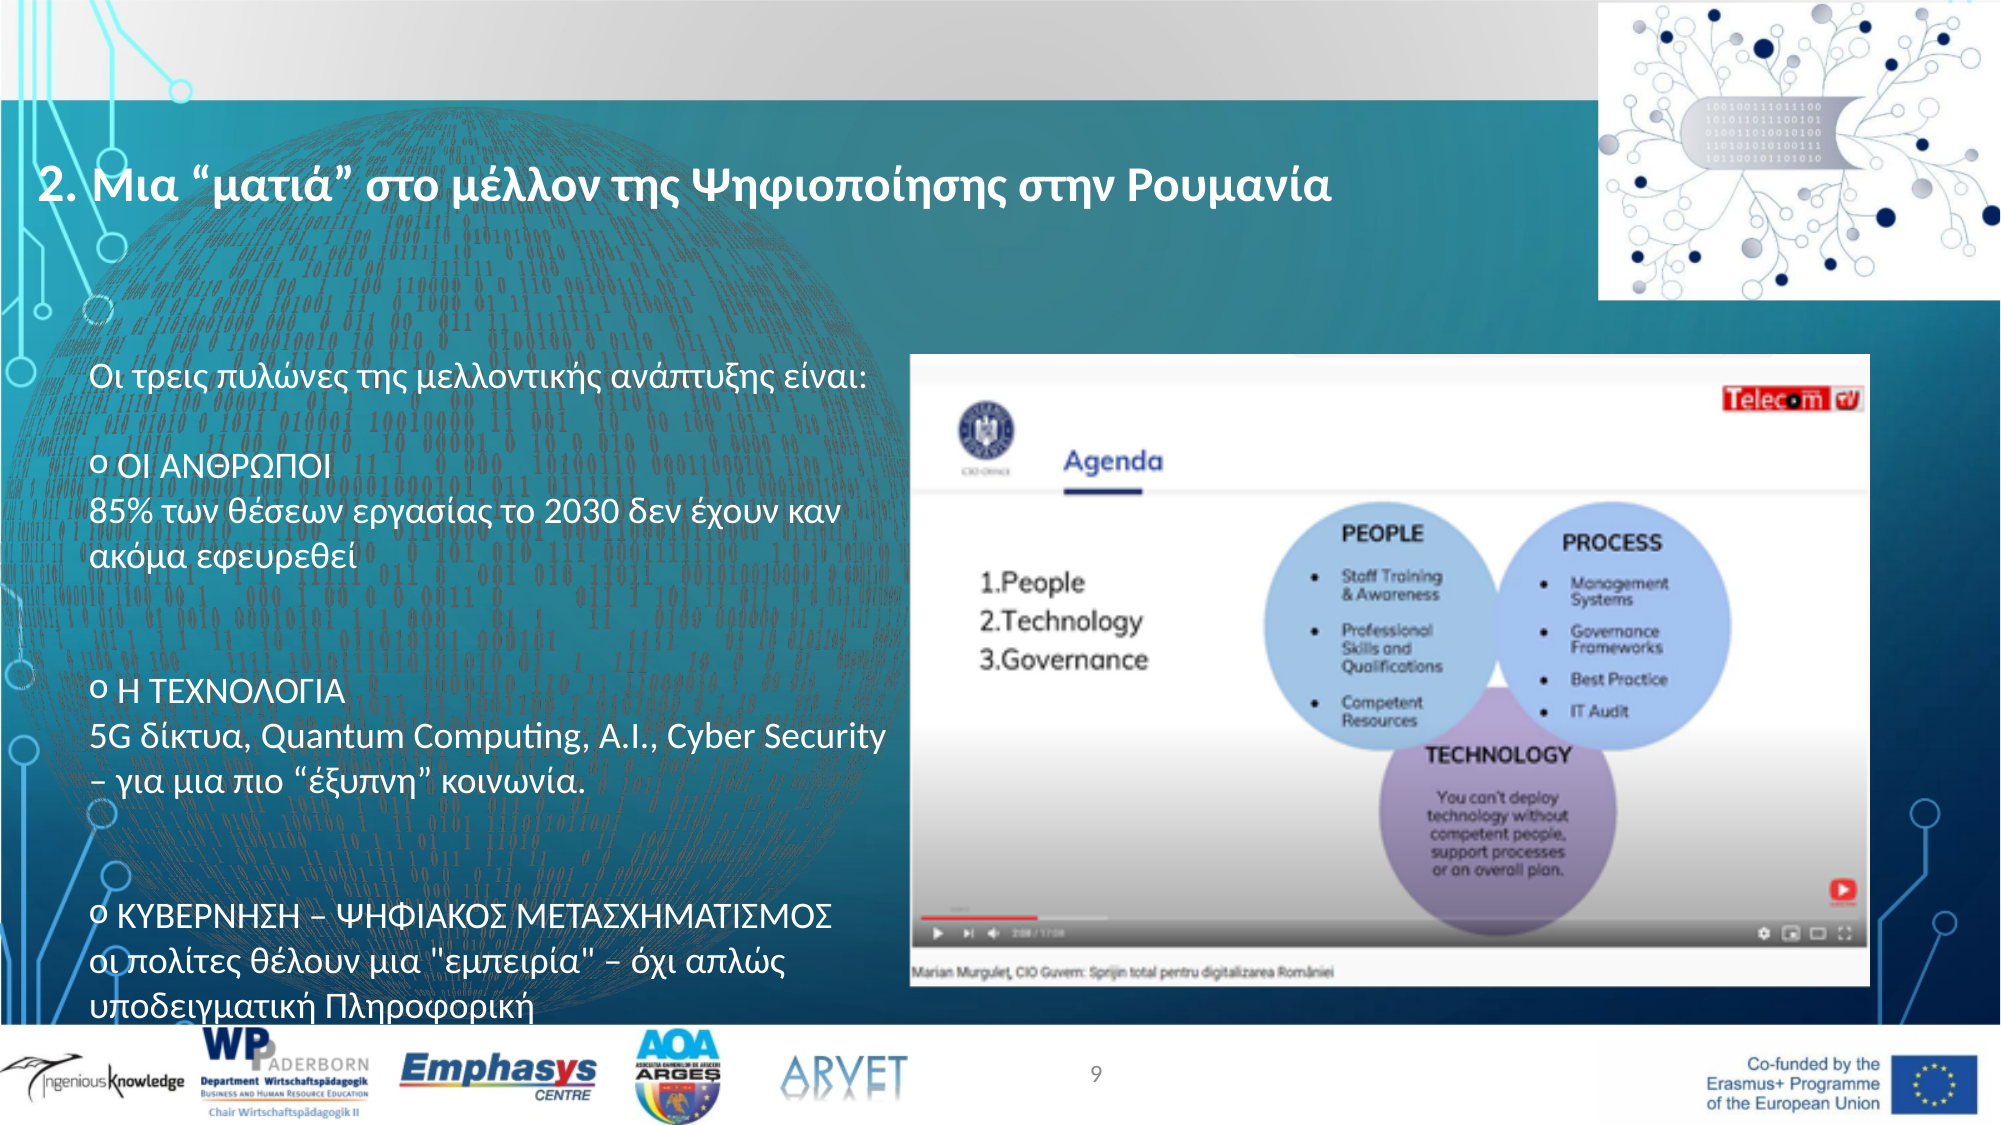

2. Μια “ματιά” στο μέλλον της Ψηφιοποίησης στην Ρουμανία
Οι τρεις πυλώνες της μελλοντικής ανάπτυξης είναι:
 ΟΙ ΑΝΘΡΩΠΟΙ
85% των θέσεων εργασίας το 2030 δεν έχουν καν ακόμα εφευρεθεί
 Η ΤΕΧΝΟΛΟΓΙΑ
5G δίκτυα, Quantum Computing, A.I., Cyber Security – για μια πιο “έξυπνη” κοινωνία.
 ΚΥΒΕΡΝΗΣΗ – ΨΗΦΙΑΚΟΣ ΜΕΤΑΣΧΗΜΑΤΙΣΜΟΣ
οι πολίτες θέλουν μια "εμπειρία" – όχι απλώς υποδειγματική Πληροφορική